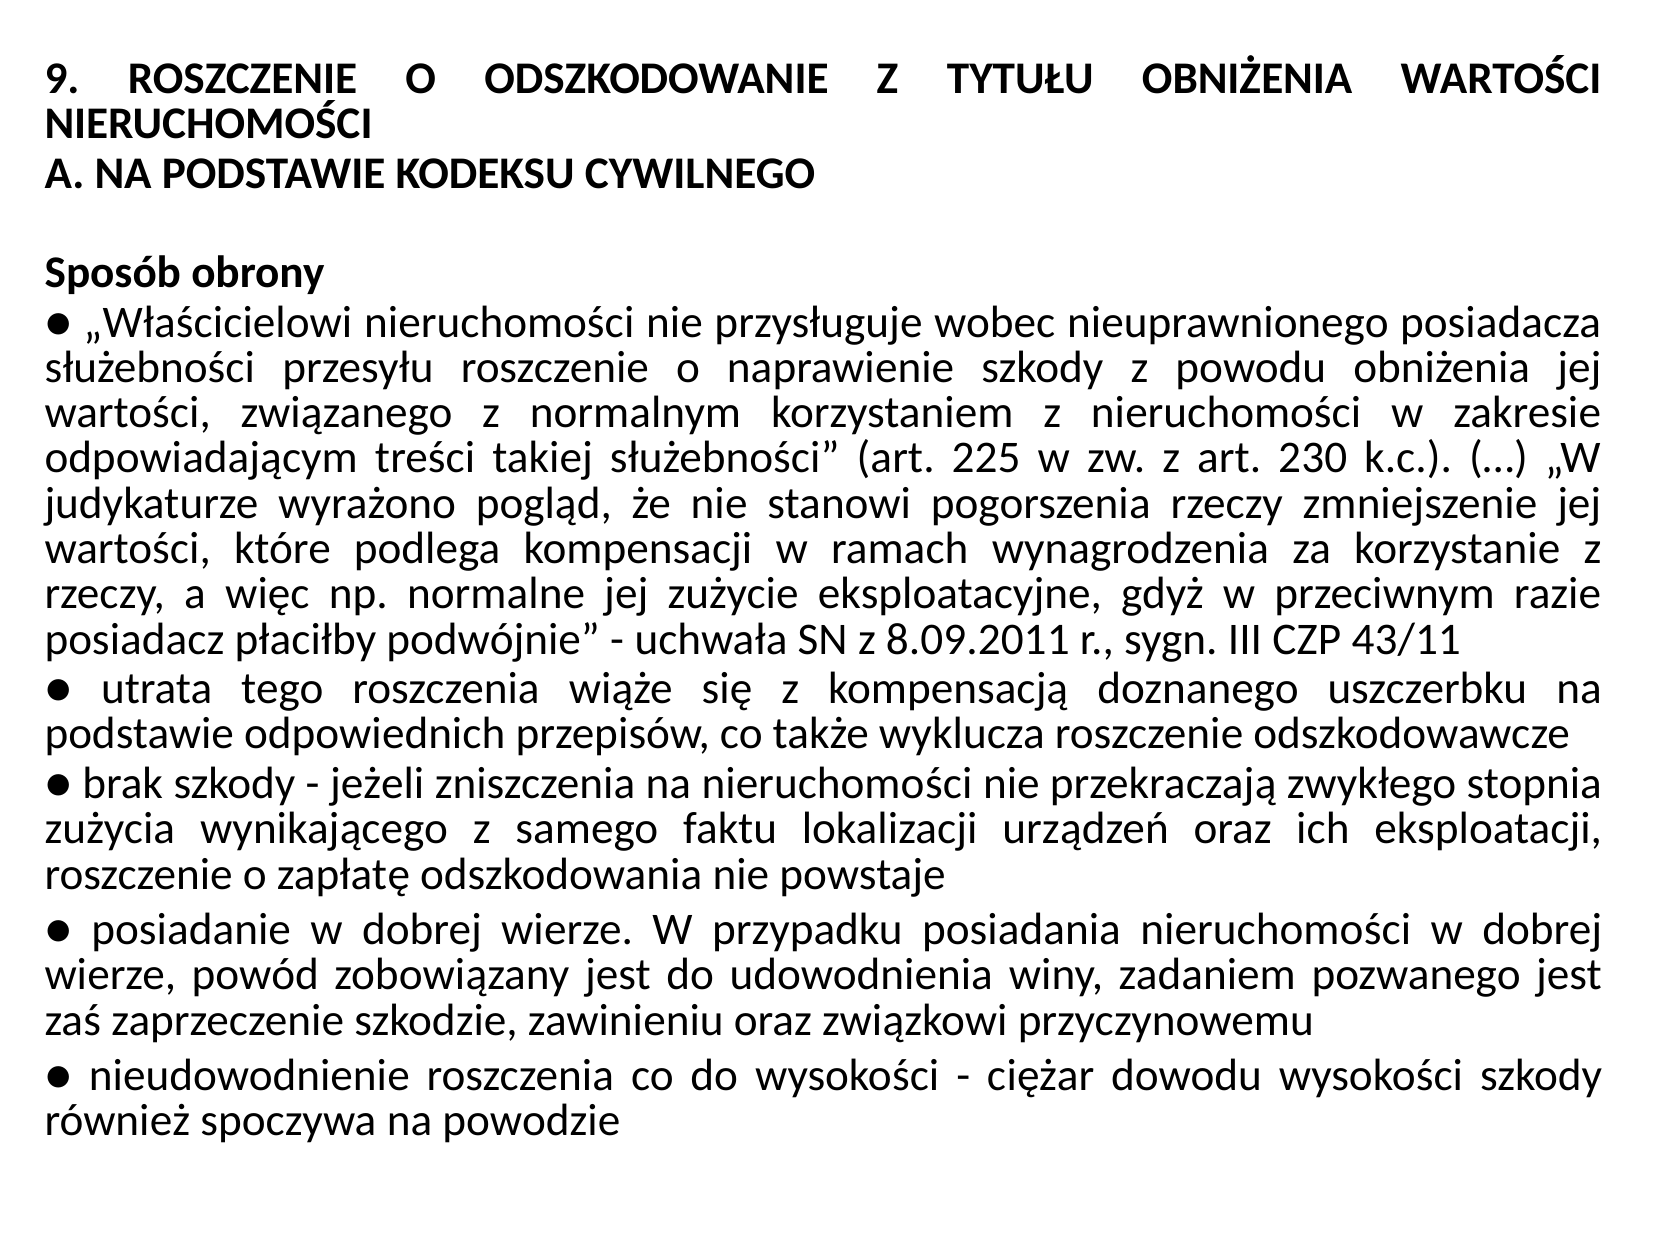

#
9. ROSZCZENIE O ODSZKODOWANIE Z TYTUŁU OBNIŻENIA WARTOŚCI NIERUCHOMOŚCI
A. NA PODSTAWIE KODEKSU CYWILNEGO
Sposób obrony
● „Właścicielowi nieruchomości nie przysługuje wobec nieuprawnionego posiadacza służebności przesyłu roszczenie o naprawienie szkody z powodu obniżenia jej wartości, związanego z normalnym korzystaniem z nieruchomości w zakresie odpowiadającym treści takiej służebności” (art. 225 w zw. z art. 230 k.c.). (…) „W judykaturze wyrażono pogląd, że nie stanowi pogorszenia rzeczy zmniejszenie jej wartości, które podlega kompensacji w ramach wynagrodzenia za korzystanie z rzeczy, a więc np. normalne jej zużycie eksploatacyjne, gdyż w przeciwnym razie posiadacz płaciłby podwójnie” - uchwała SN z 8.09.2011 r., sygn. III CZP 43/11
● utrata tego roszczenia wiąże się z kompensacją doznanego uszczerbku na podstawie odpowiednich przepisów, co także wyklucza roszczenie odszkodowawcze
● brak szkody - jeżeli zniszczenia na nieruchomości nie przekraczają zwykłego stopnia zużycia wynikającego z samego faktu lokalizacji urządzeń oraz ich eksploatacji, roszczenie o zapłatę odszkodowania nie powstaje
● posiadanie w dobrej wierze. W przypadku posiadania nieruchomości w dobrej wierze, powód zobowiązany jest do udowodnienia winy, zadaniem pozwanego jest zaś zaprzeczenie szkodzie, zawinieniu oraz związkowi przyczynowemu
● nieudowodnienie roszczenia co do wysokości - ciężar dowodu wysokości szkody również spoczywa na powodzie